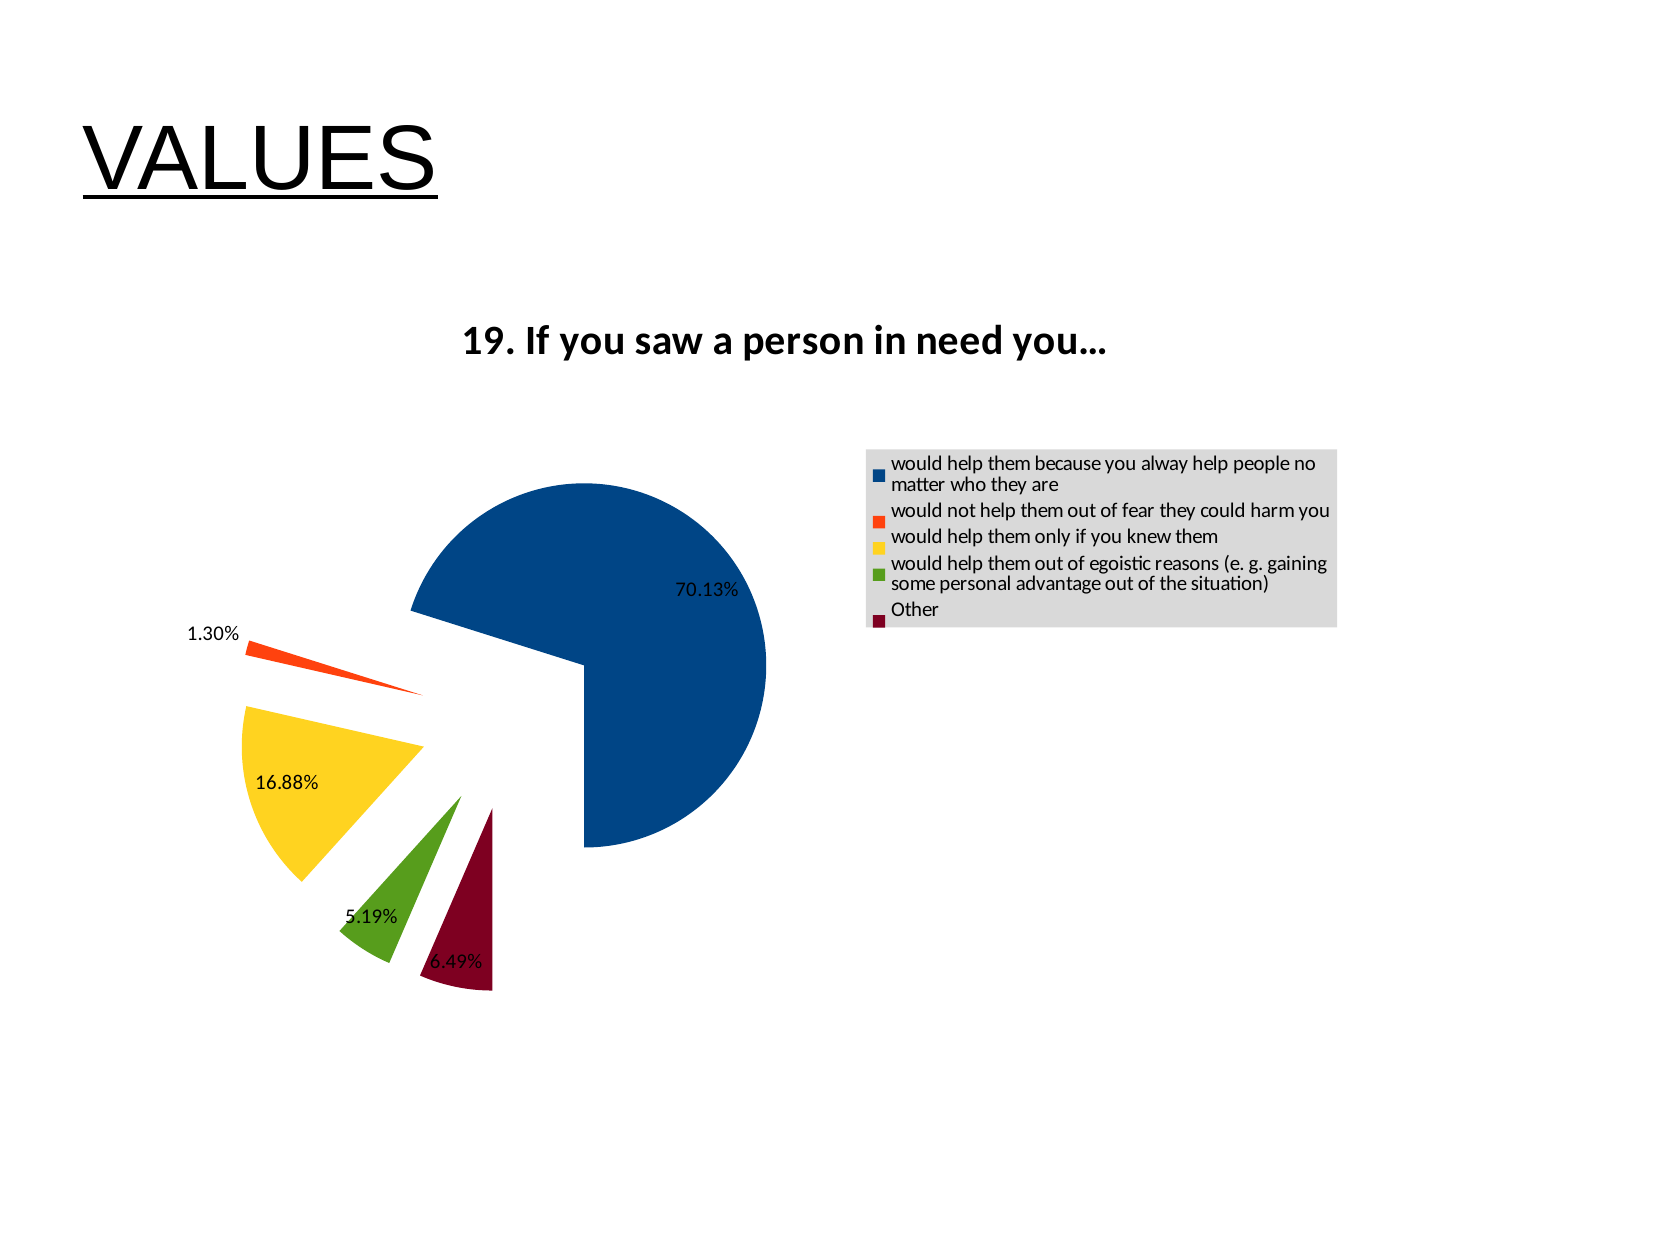

# VALUES
### Chart: 19. If you saw a person in need you…
| Category | Columna B |
|---|---|
| would help them because you alway help people no matter who they are | 0.701298701298701 |
| would not help them out of fear they could harm you | 0.012987012987013 |
| would help them only if you knew them | 0.168831168831169 |
| would help them out of egoistic reasons (e. g. gaining some personal advantage out of the situation) | 0.051948051948052 |
| Other | 0.0649350649350649 |